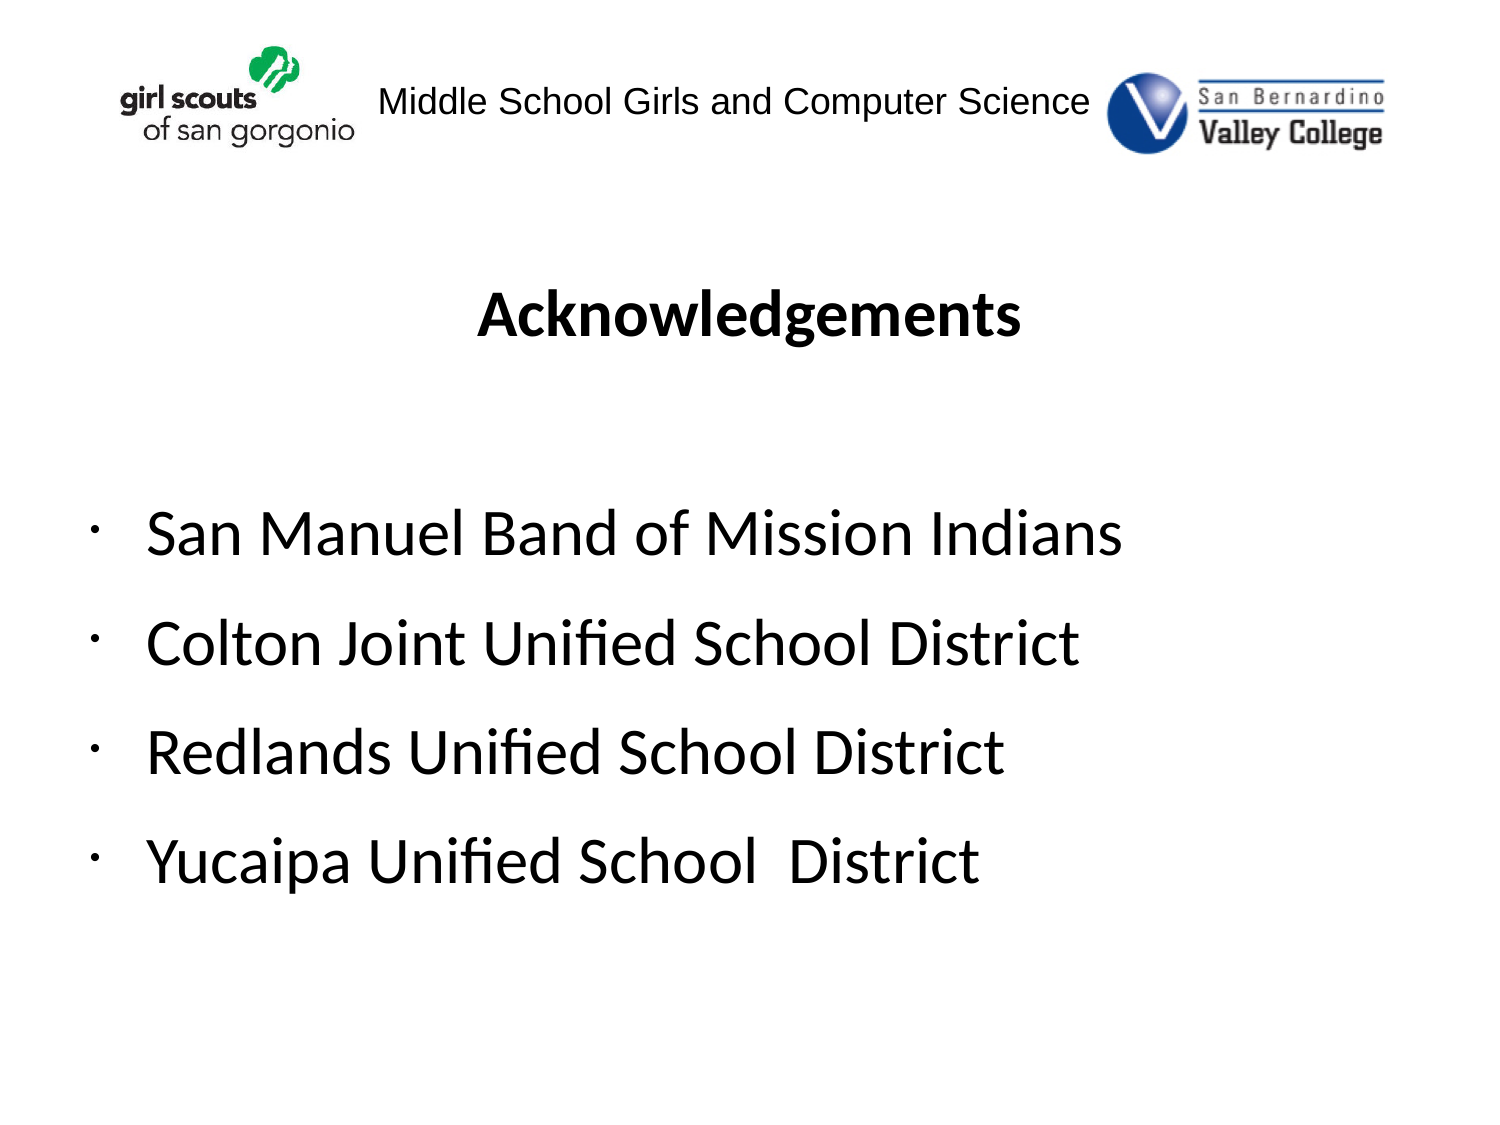

# Acknowledgements
San Manuel Band of Mission Indians
Colton Joint Unified School District
Redlands Unified School District
Yucaipa Unified School District